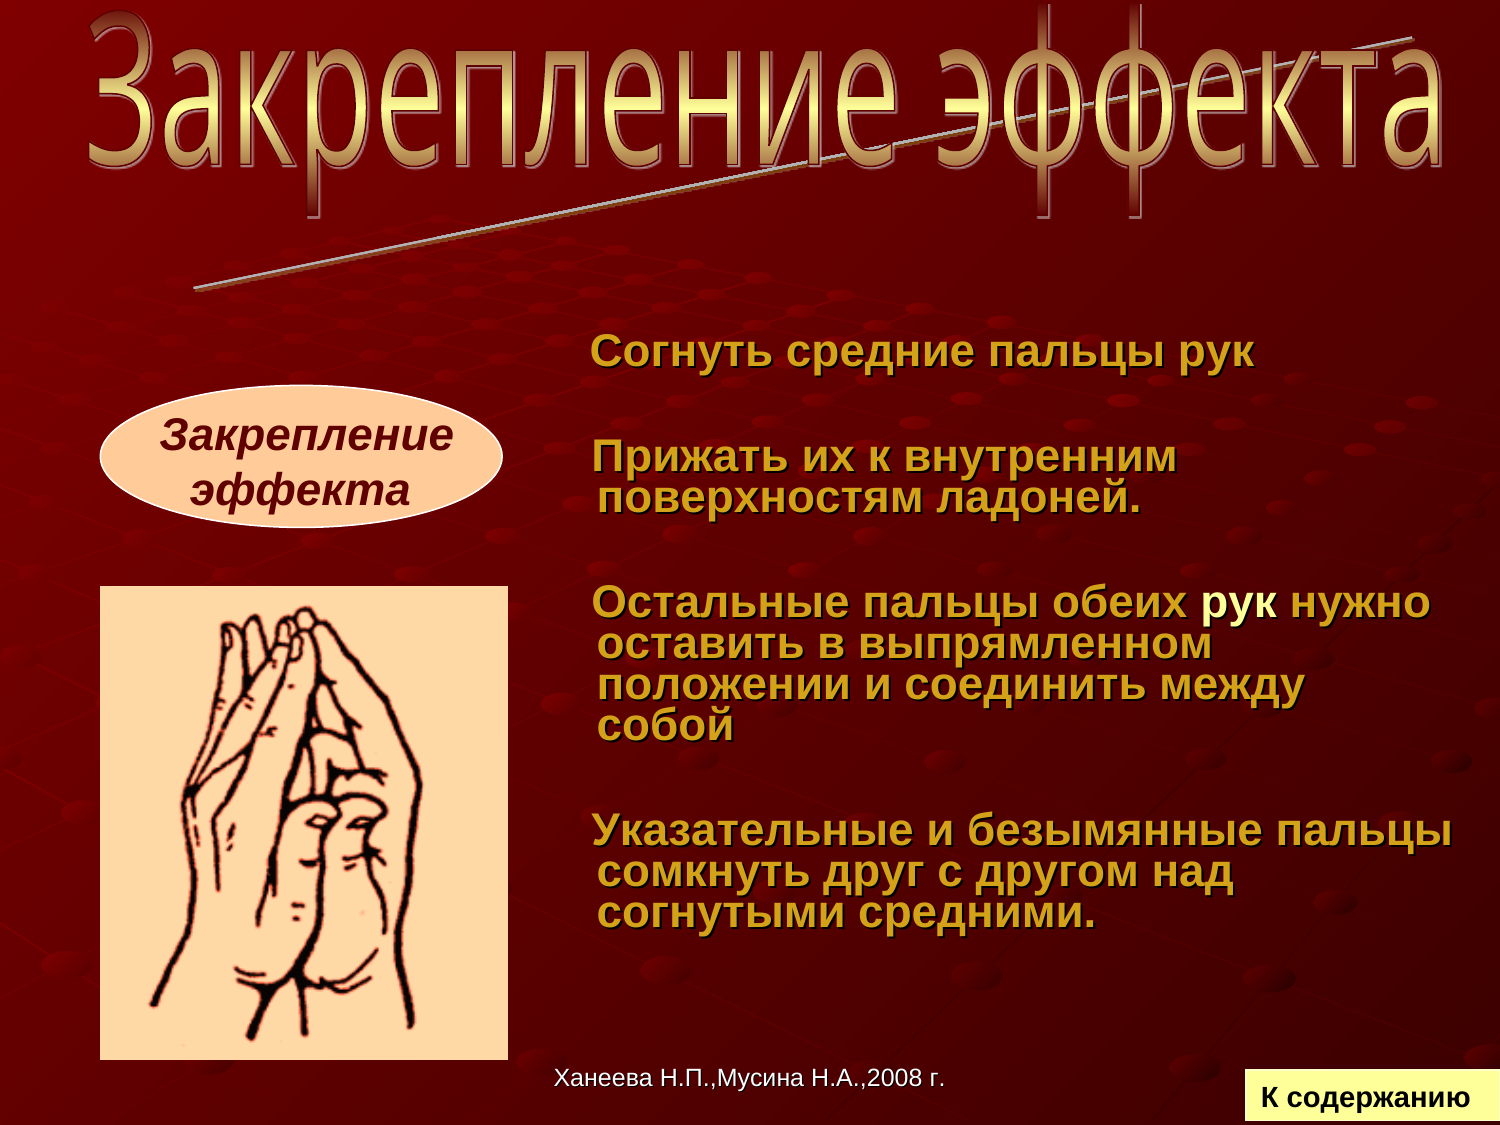

Закрепление эффекта
Закрепление эффекта
# Согнуть средние пальцы рук
 Прижать их к внутренним поверхностям ладоней.
 Остальные пальцы обеих рук нужно оставить в выпрямленном положении и соединить между собой
 Указательные и безымянные пальцы сомкнуть друг с другом над согнутыми средними.
Закрепление эффекта
Ханеева Н.П.,Мусина Н.А.,2008 г.
К содержанию